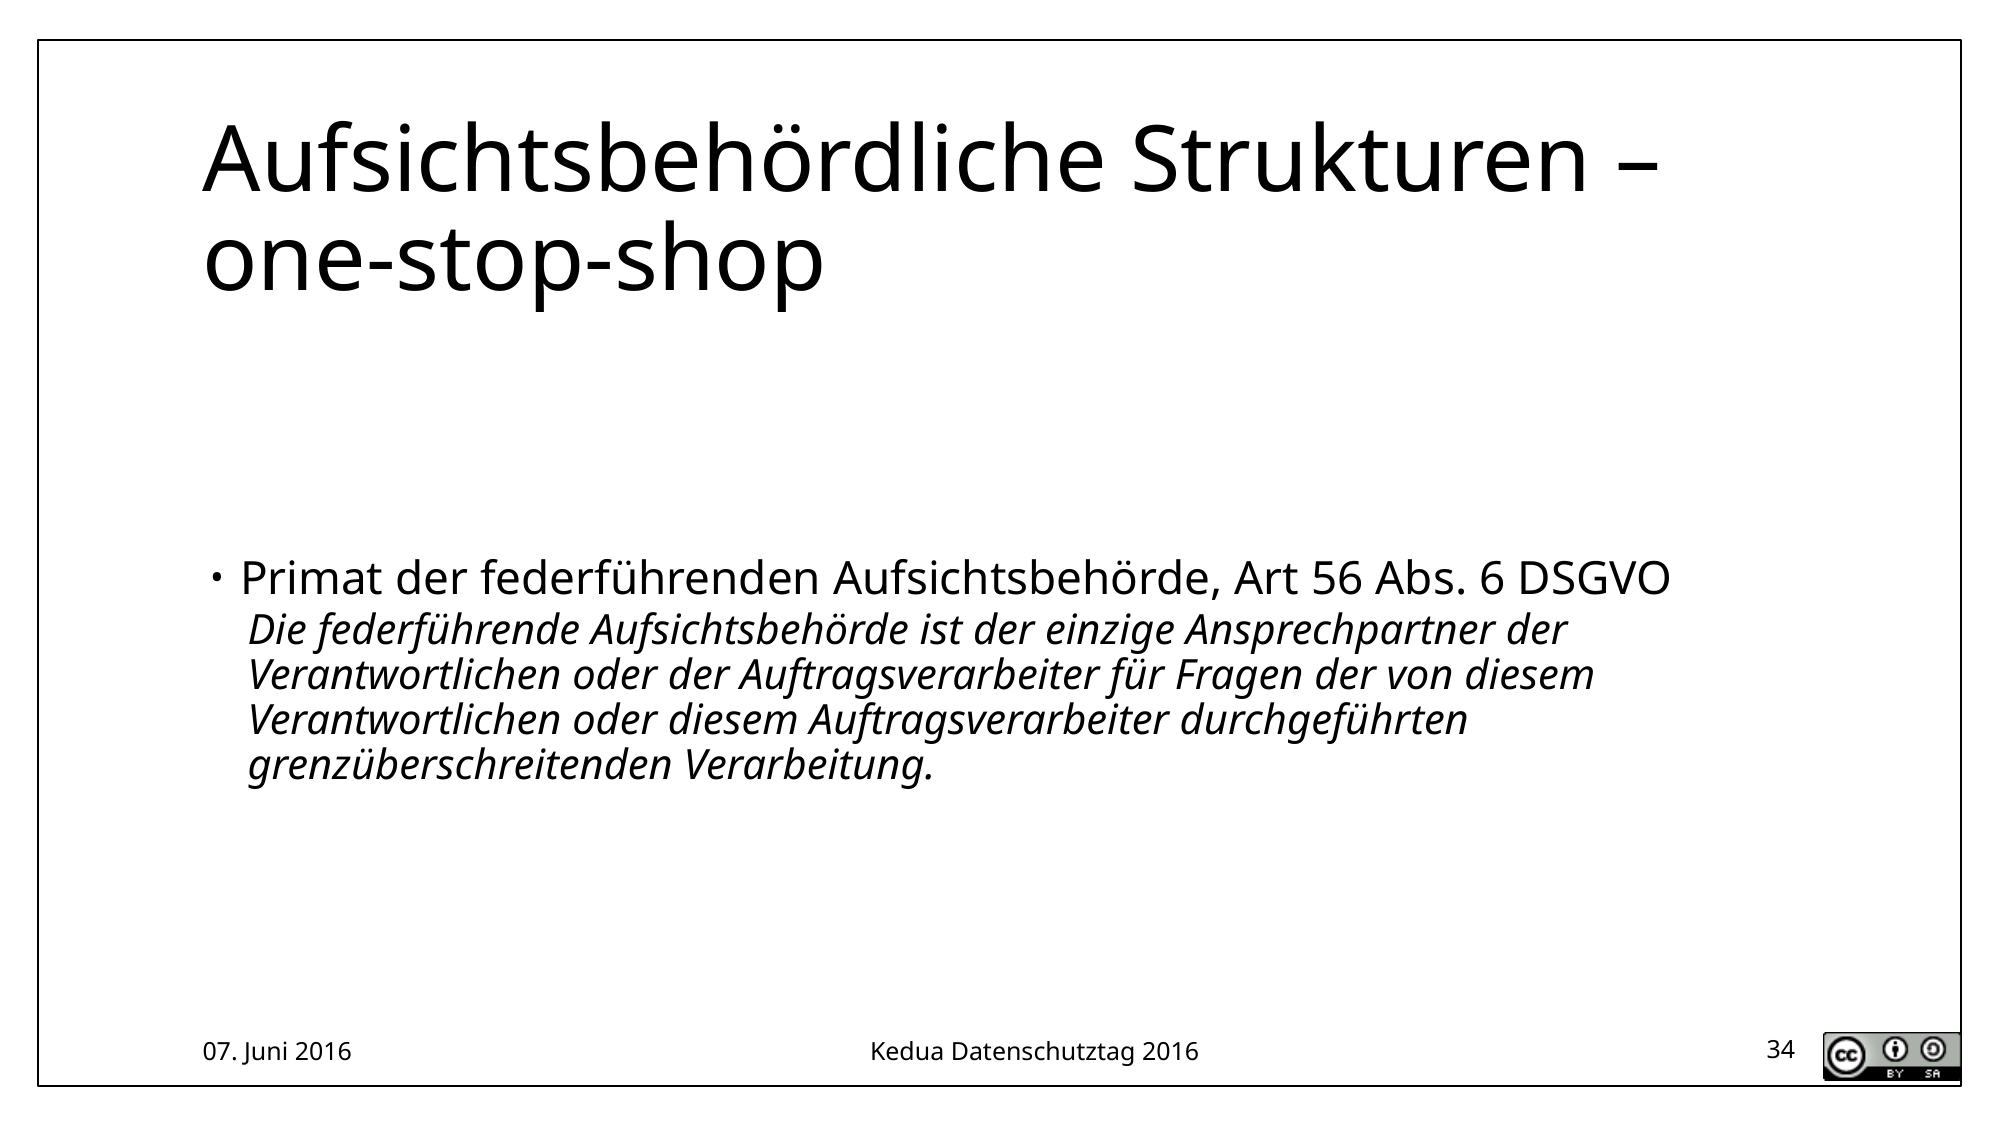

# Aufsichtsbehördliche Strukturen – one-stop-shop
Primat der federführenden Aufsichtsbehörde, Art 56 Abs. 6 DSGVO
Die federführende Aufsichtsbehörde ist der einzige Ansprechpartner der Verantwortlichen oder der Auftragsverarbeiter für Fragen der von diesem Verantwortlichen oder diesem Auftragsverarbeiter durchgeführten grenzüberschreitenden Verarbeitung.
07. Juni 2016
Kedua Datenschutztag 2016